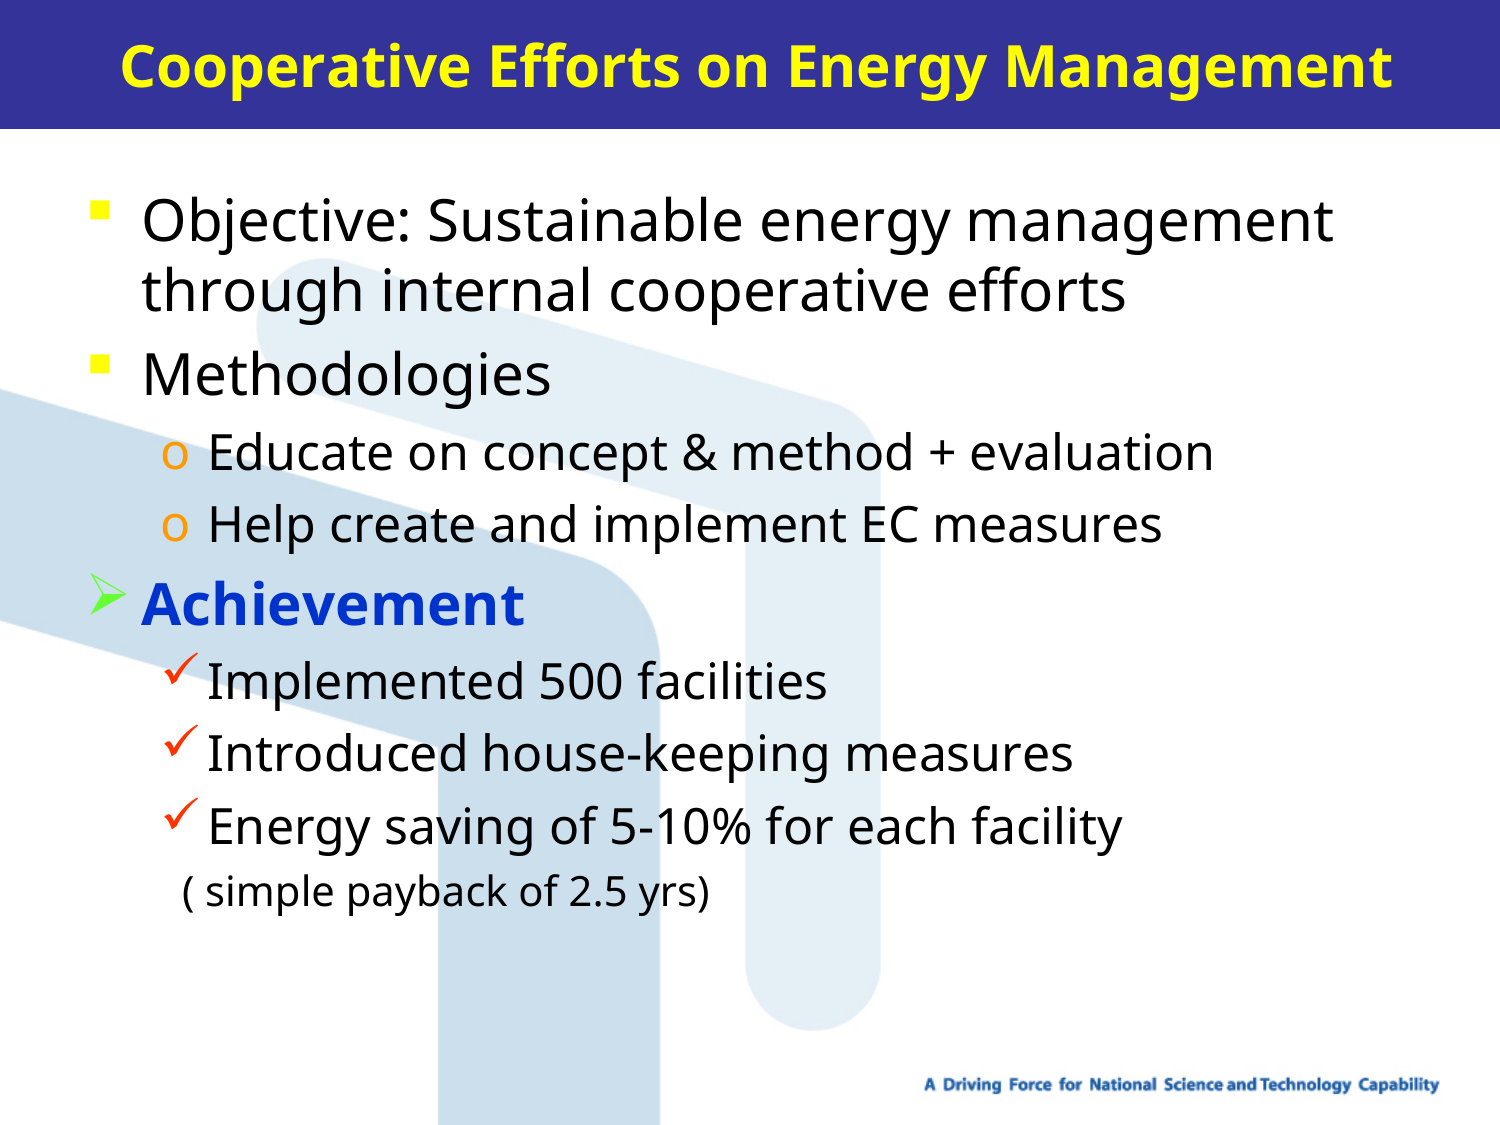

# Cooperative Efforts on Energy Management
Objective: Sustainable energy management through internal cooperative efforts
Methodologies
Educate on concept & method + evaluation
Help create and implement EC measures
Achievement
Implemented 500 facilities
Introduced house-keeping measures
Energy saving of 5-10% for each facility
 ( simple payback of 2.5 yrs)